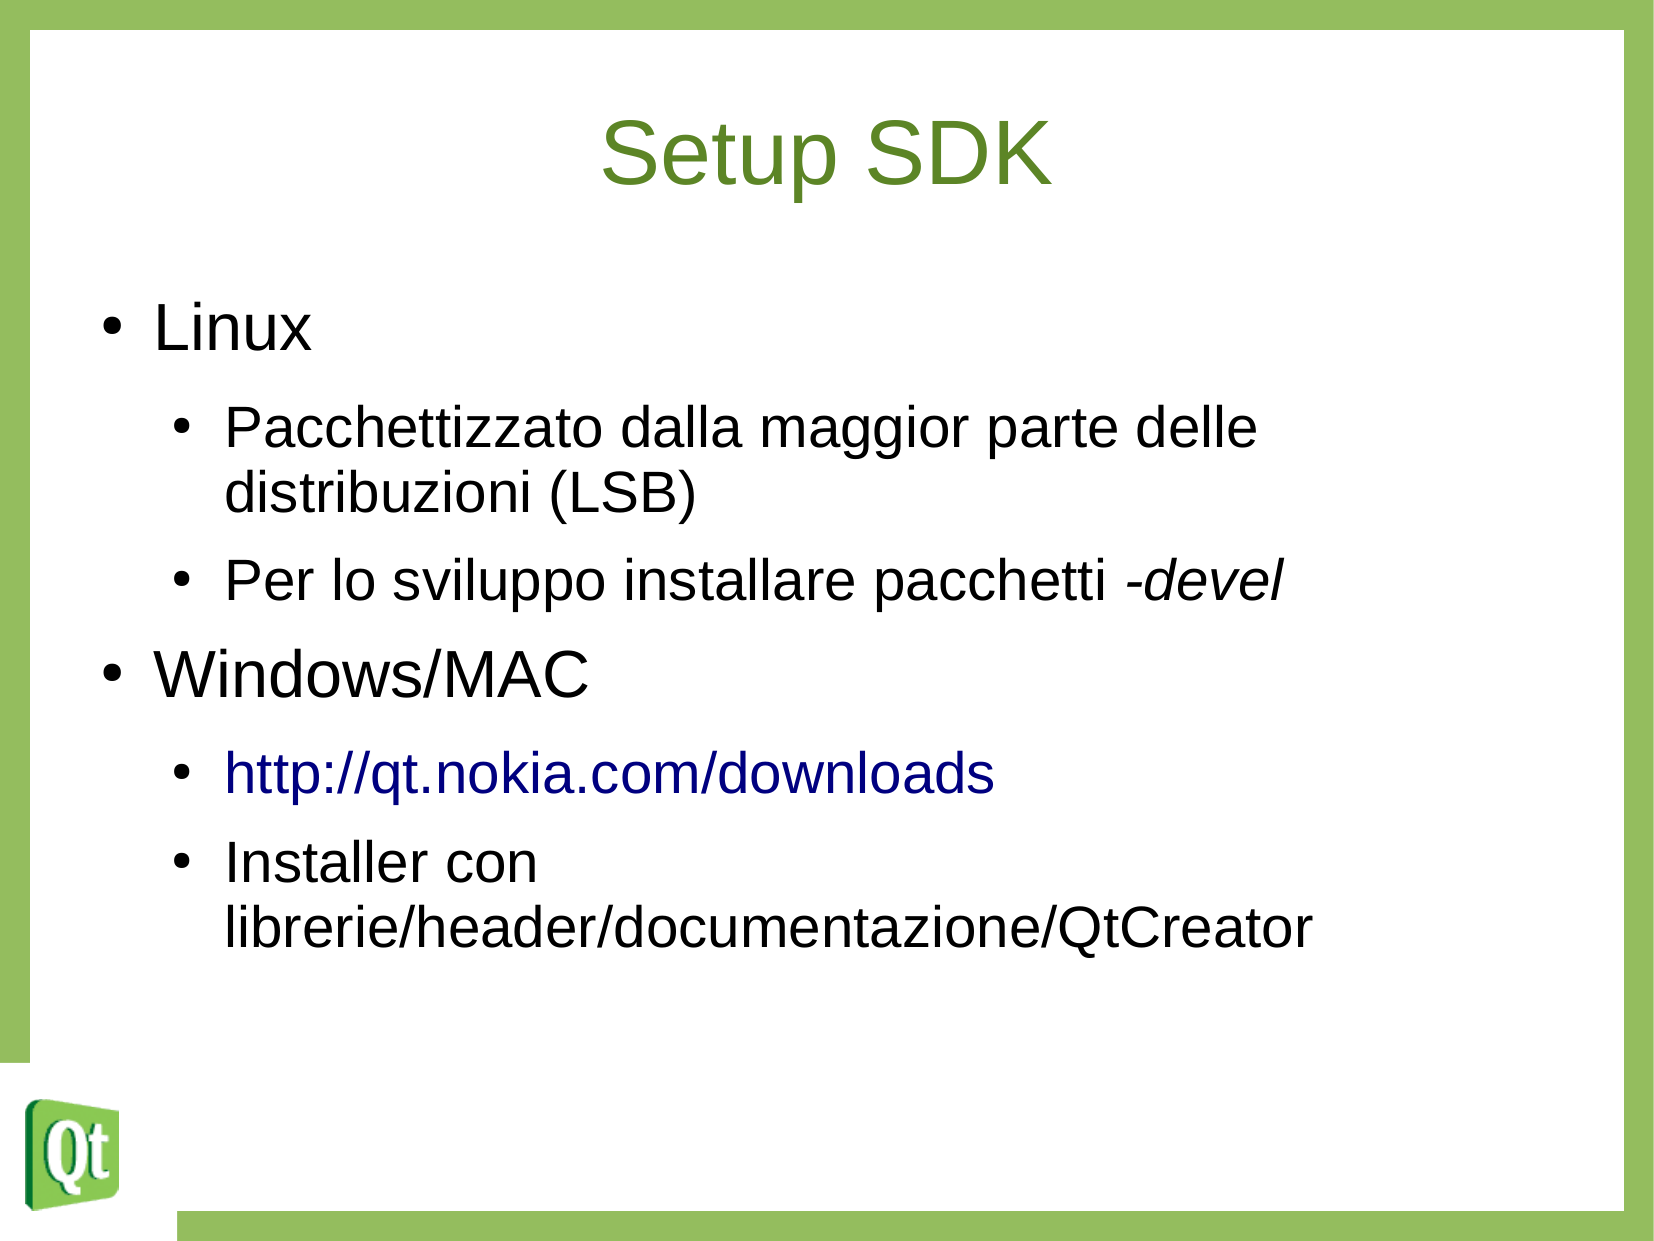

# Setup SDK
Linux
Pacchettizzato dalla maggior parte delle distribuzioni (LSB)
Per lo sviluppo installare pacchetti -devel
Windows/MAC
http://qt.nokia.com/downloads
Installer con librerie/header/documentazione/QtCreator